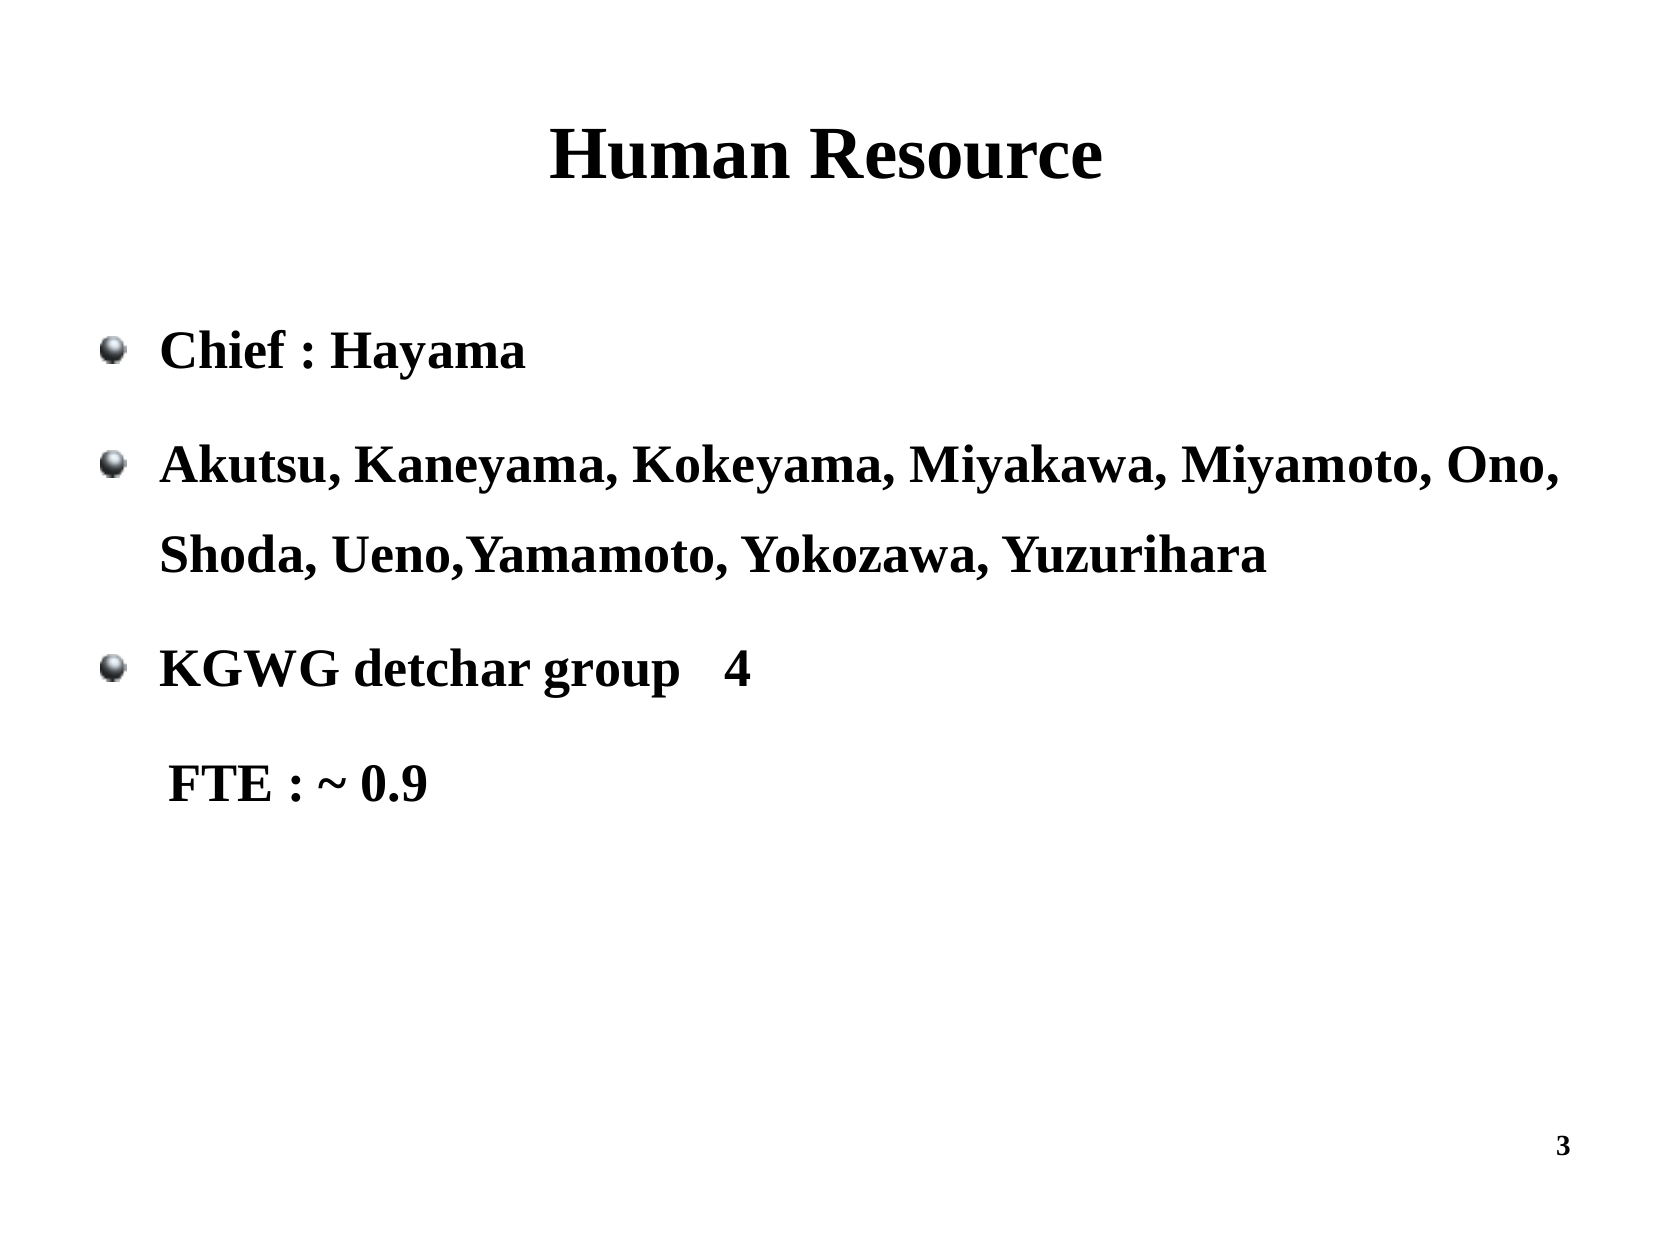

# Human Resource
Chief : Hayama
Akutsu, Kaneyama, Kokeyama, Miyakawa, Miyamoto, Ono, Shoda, Ueno,Yamamoto, Yokozawa, Yuzurihara
KGWG detchar group（4）
FTE : ~ 0.9
3